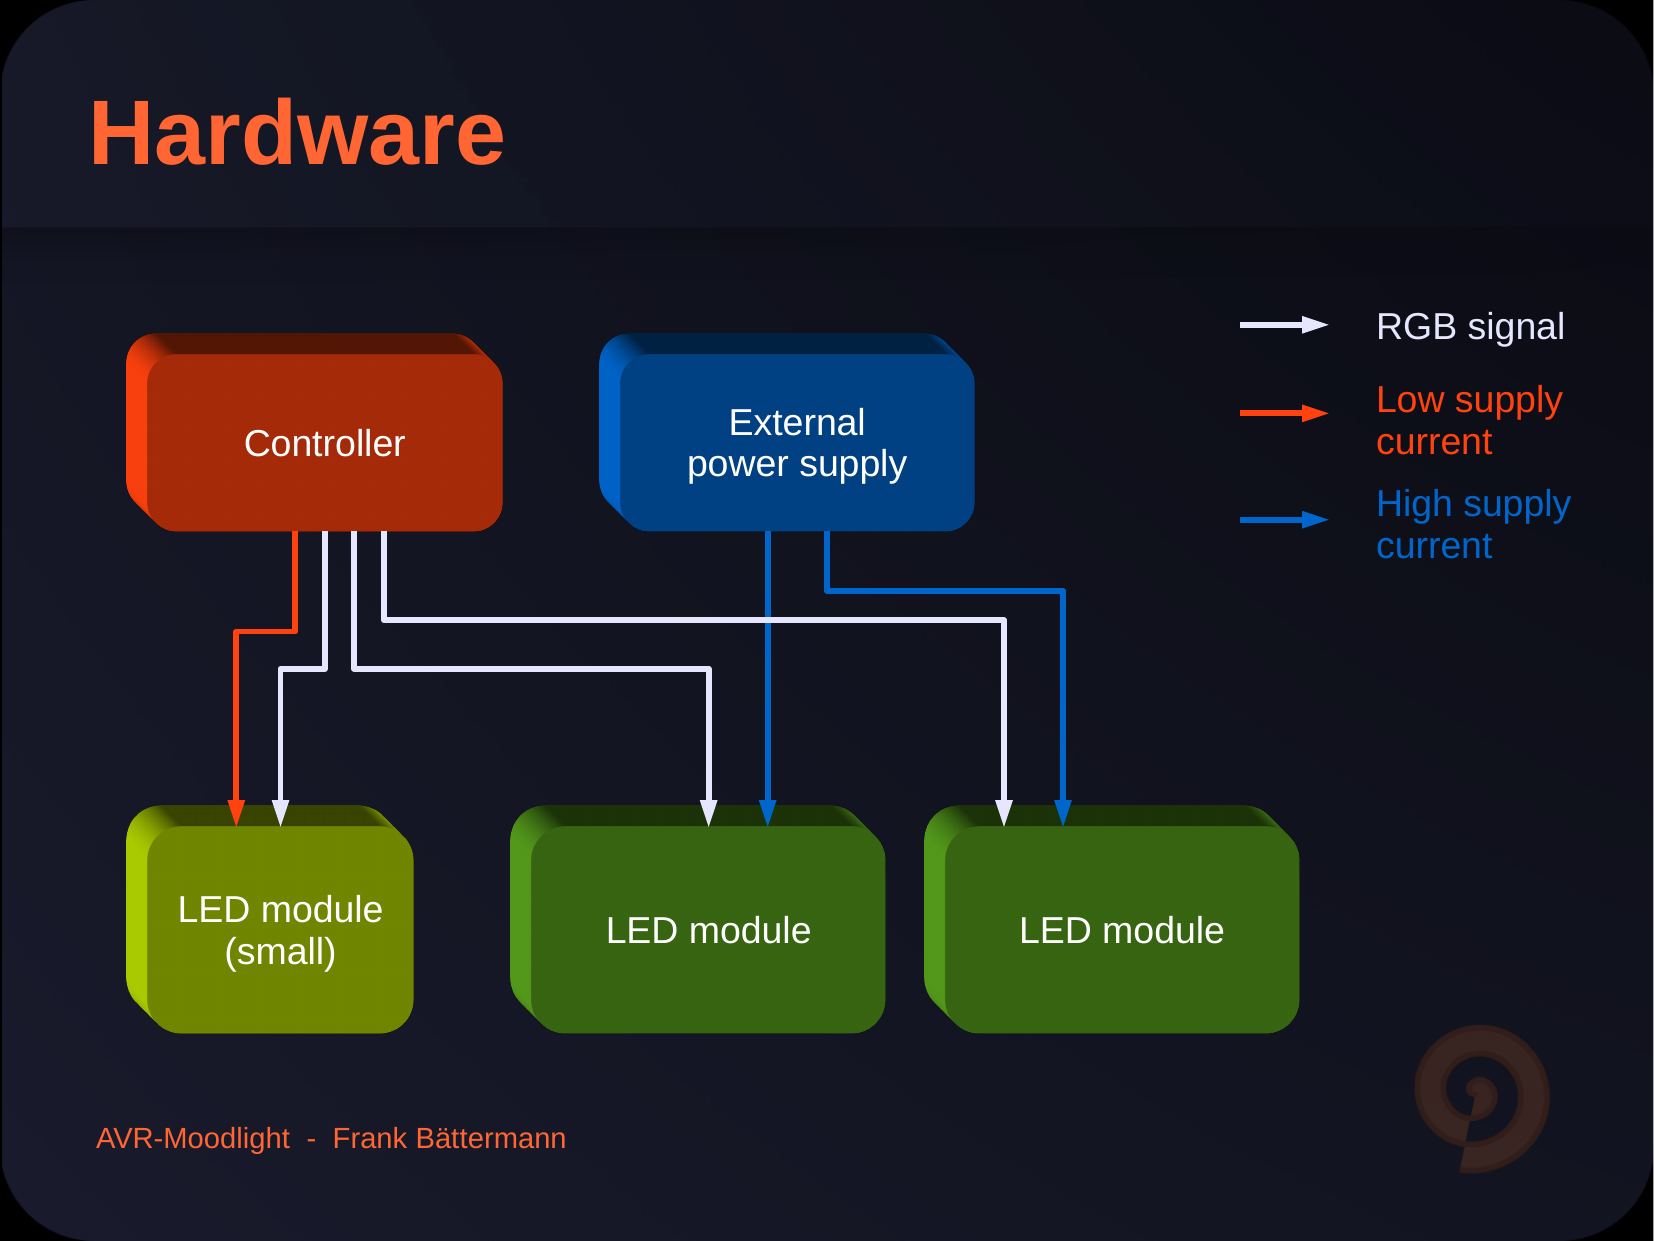

# Hardware
RGB signal
Controller
Controller
External
power supply
Low supply current
High supply current
LED module
(small)
LED module
LED module
AVR-Moodlight - Frank Bättermann